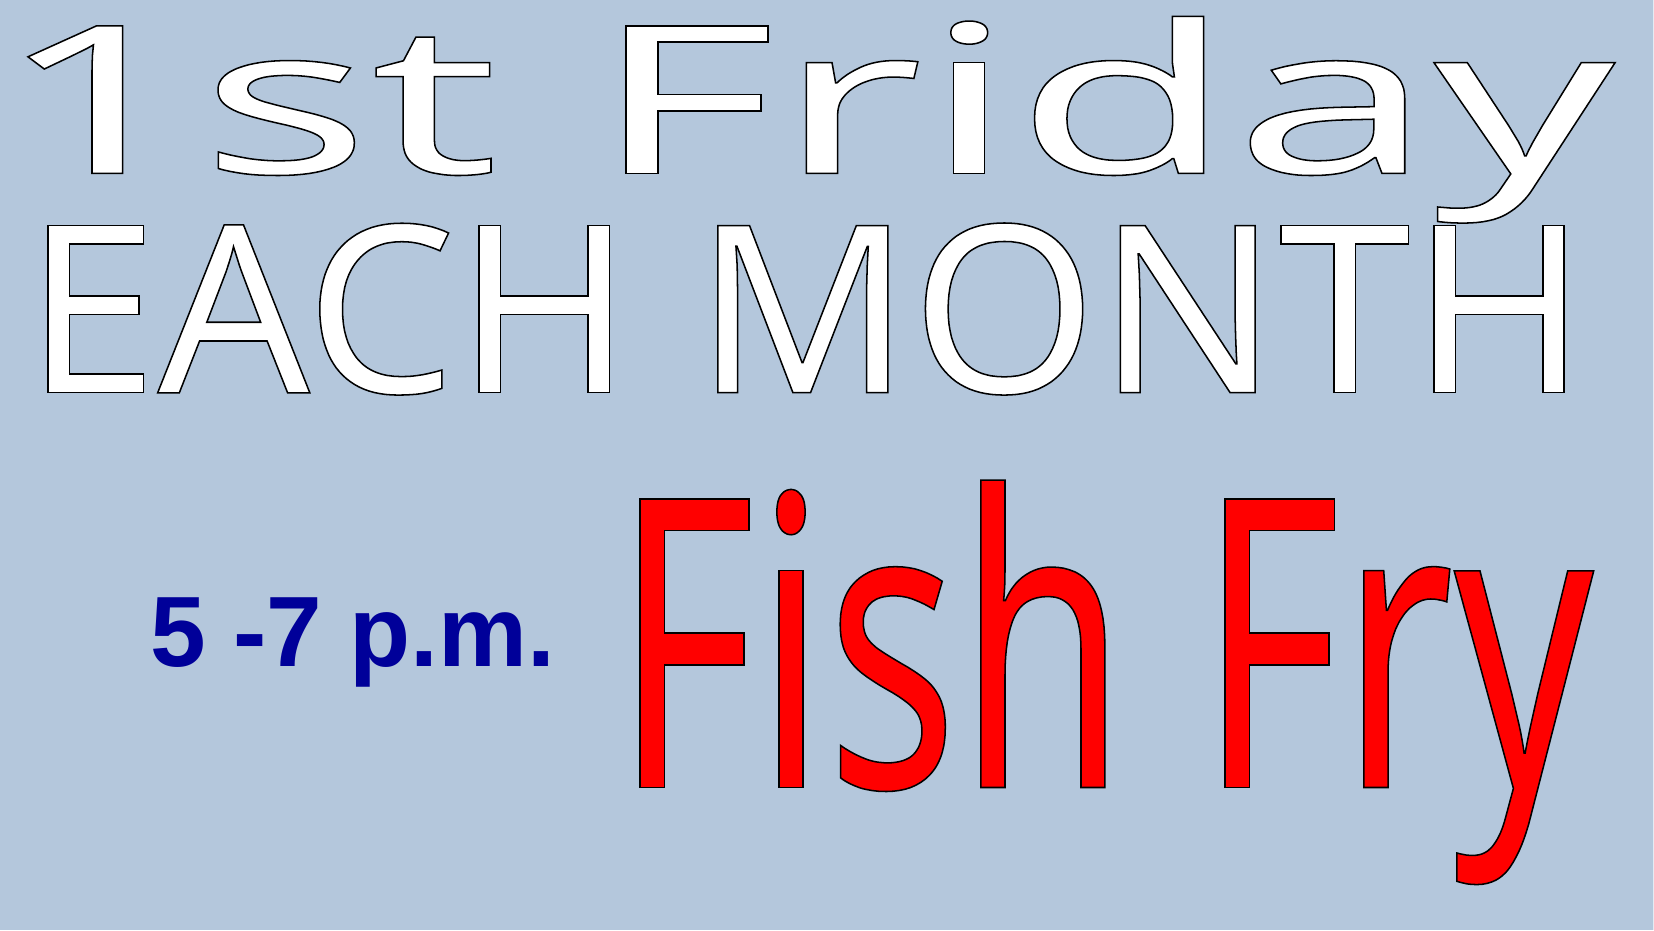

1st Friday
EACH MONTH
Fish Fry
5 -7 p.m.